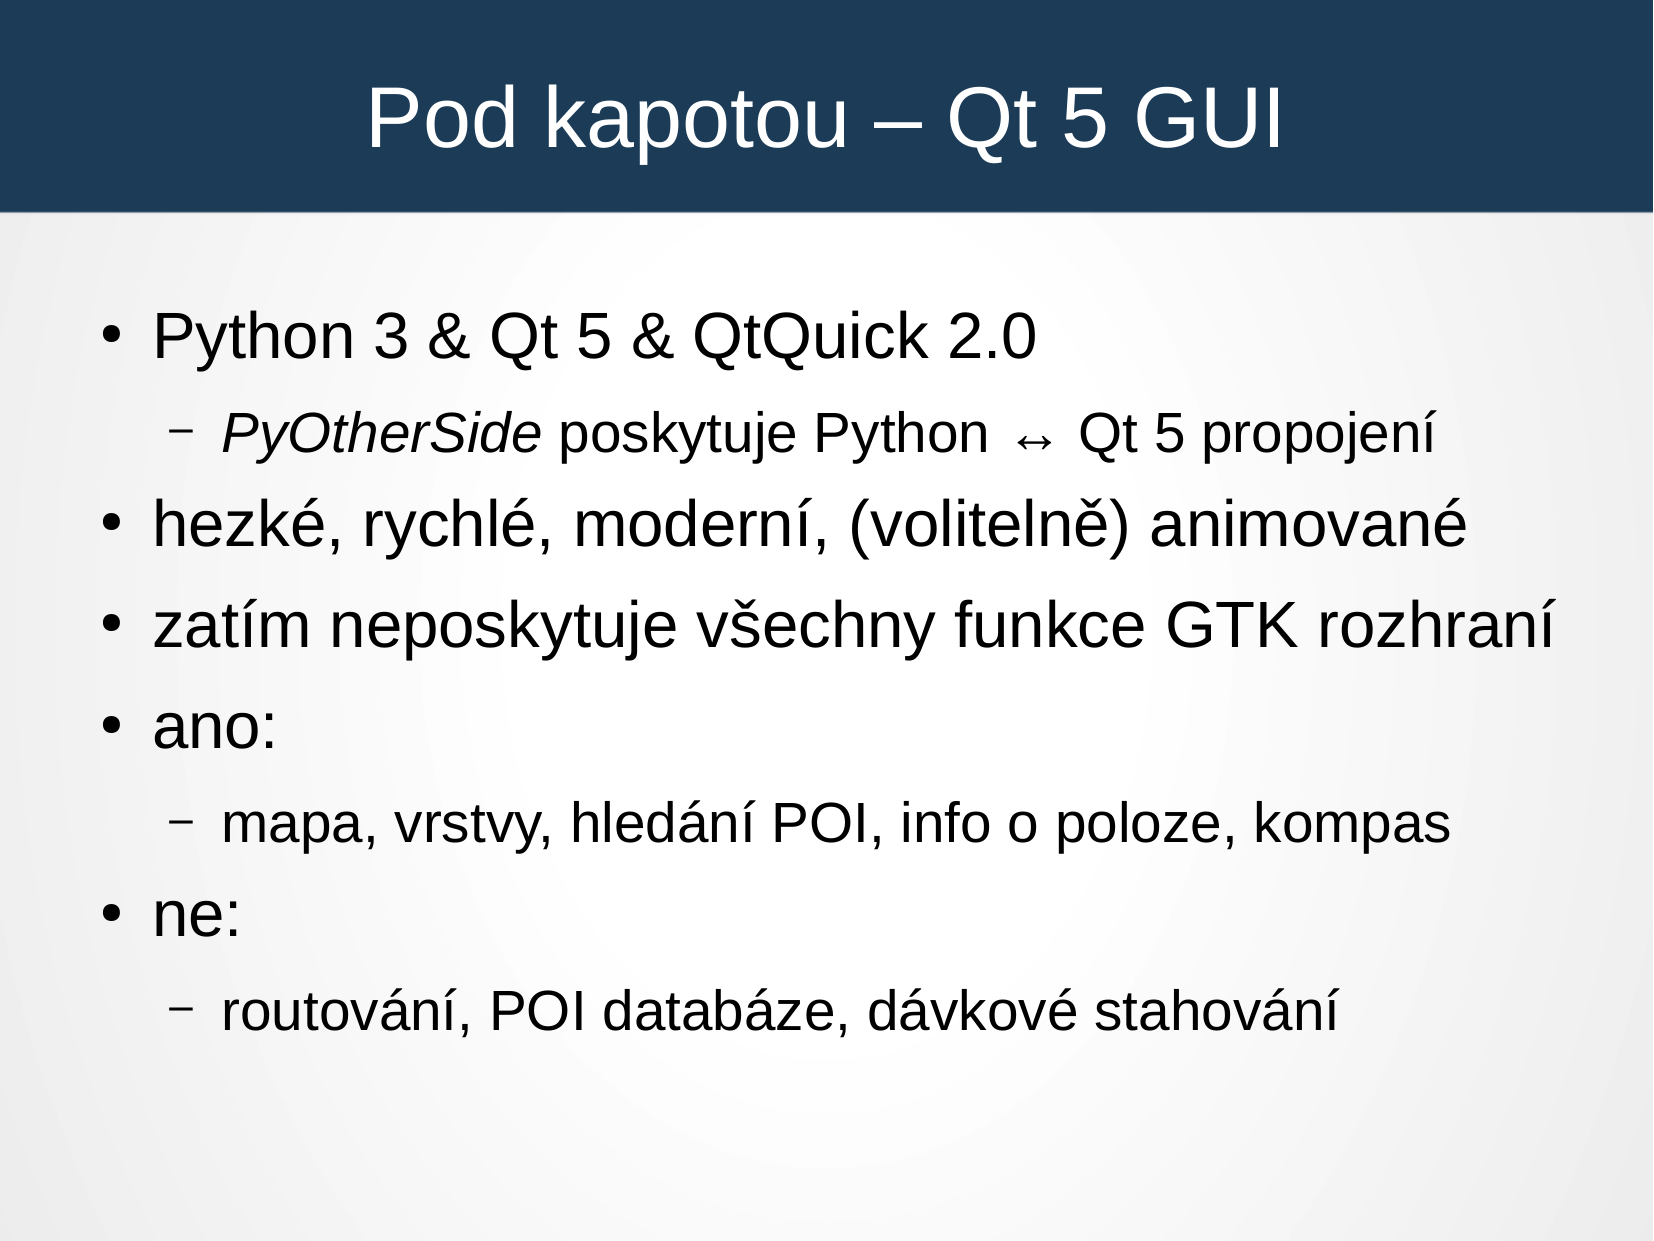

# Pod kapotou – Qt 5 GUI
Python 3 & Qt 5 & QtQuick 2.0
PyOtherSide poskytuje Python ↔ Qt 5 propojení
hezké, rychlé, moderní, (volitelně) animované
zatím neposkytuje všechny funkce GTK rozhraní
ano:
mapa, vrstvy, hledání POI, info o poloze, kompas
ne:
routování, POI databáze, dávkové stahování
19